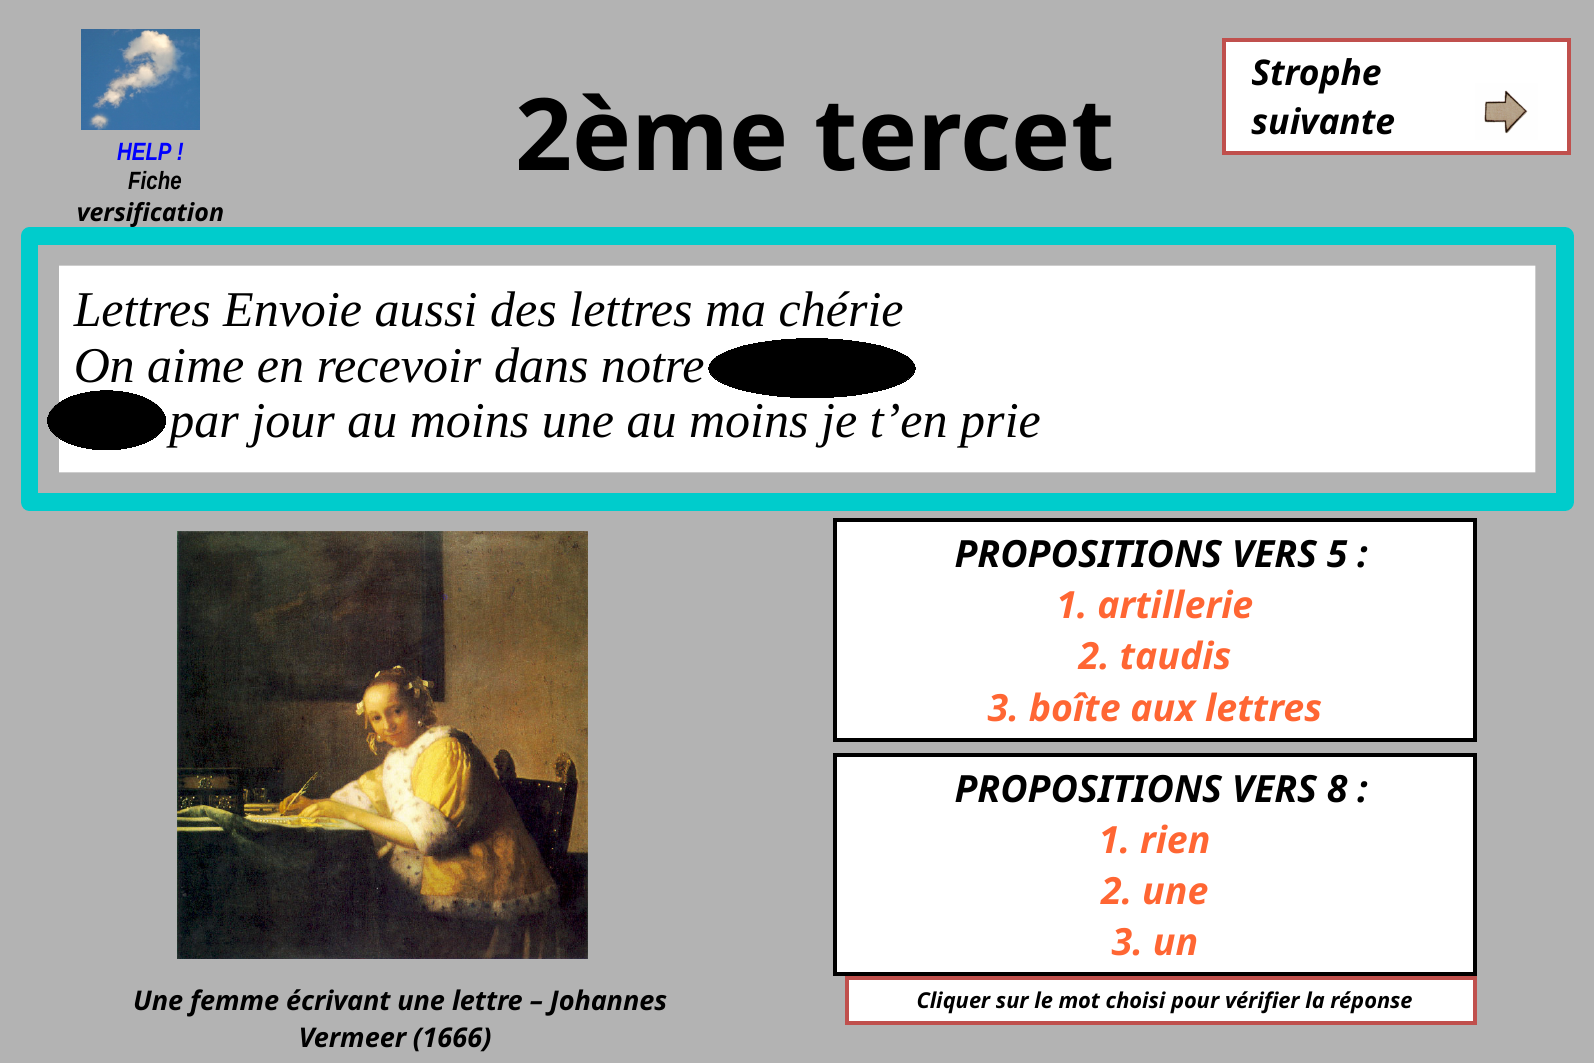

HELP !
Fiche versification
Strophe
suivante
# 2ème tercet
Lettres Envoie aussi des lettres ma chérie
On aime en recevoir dans notre artillerie
Une par jour au moins une au moins je t’en prie
PROPOSITIONS VERS 5 :
1. artillerie
2. taudis
3. boîte aux lettres
PROPOSITIONS VERS 8 :
1. rien
2. une
3. un
Une femme écrivant une lettre – Johannes Vermeer (1666)
Cliquer sur le mot choisi pour vérifier la réponse